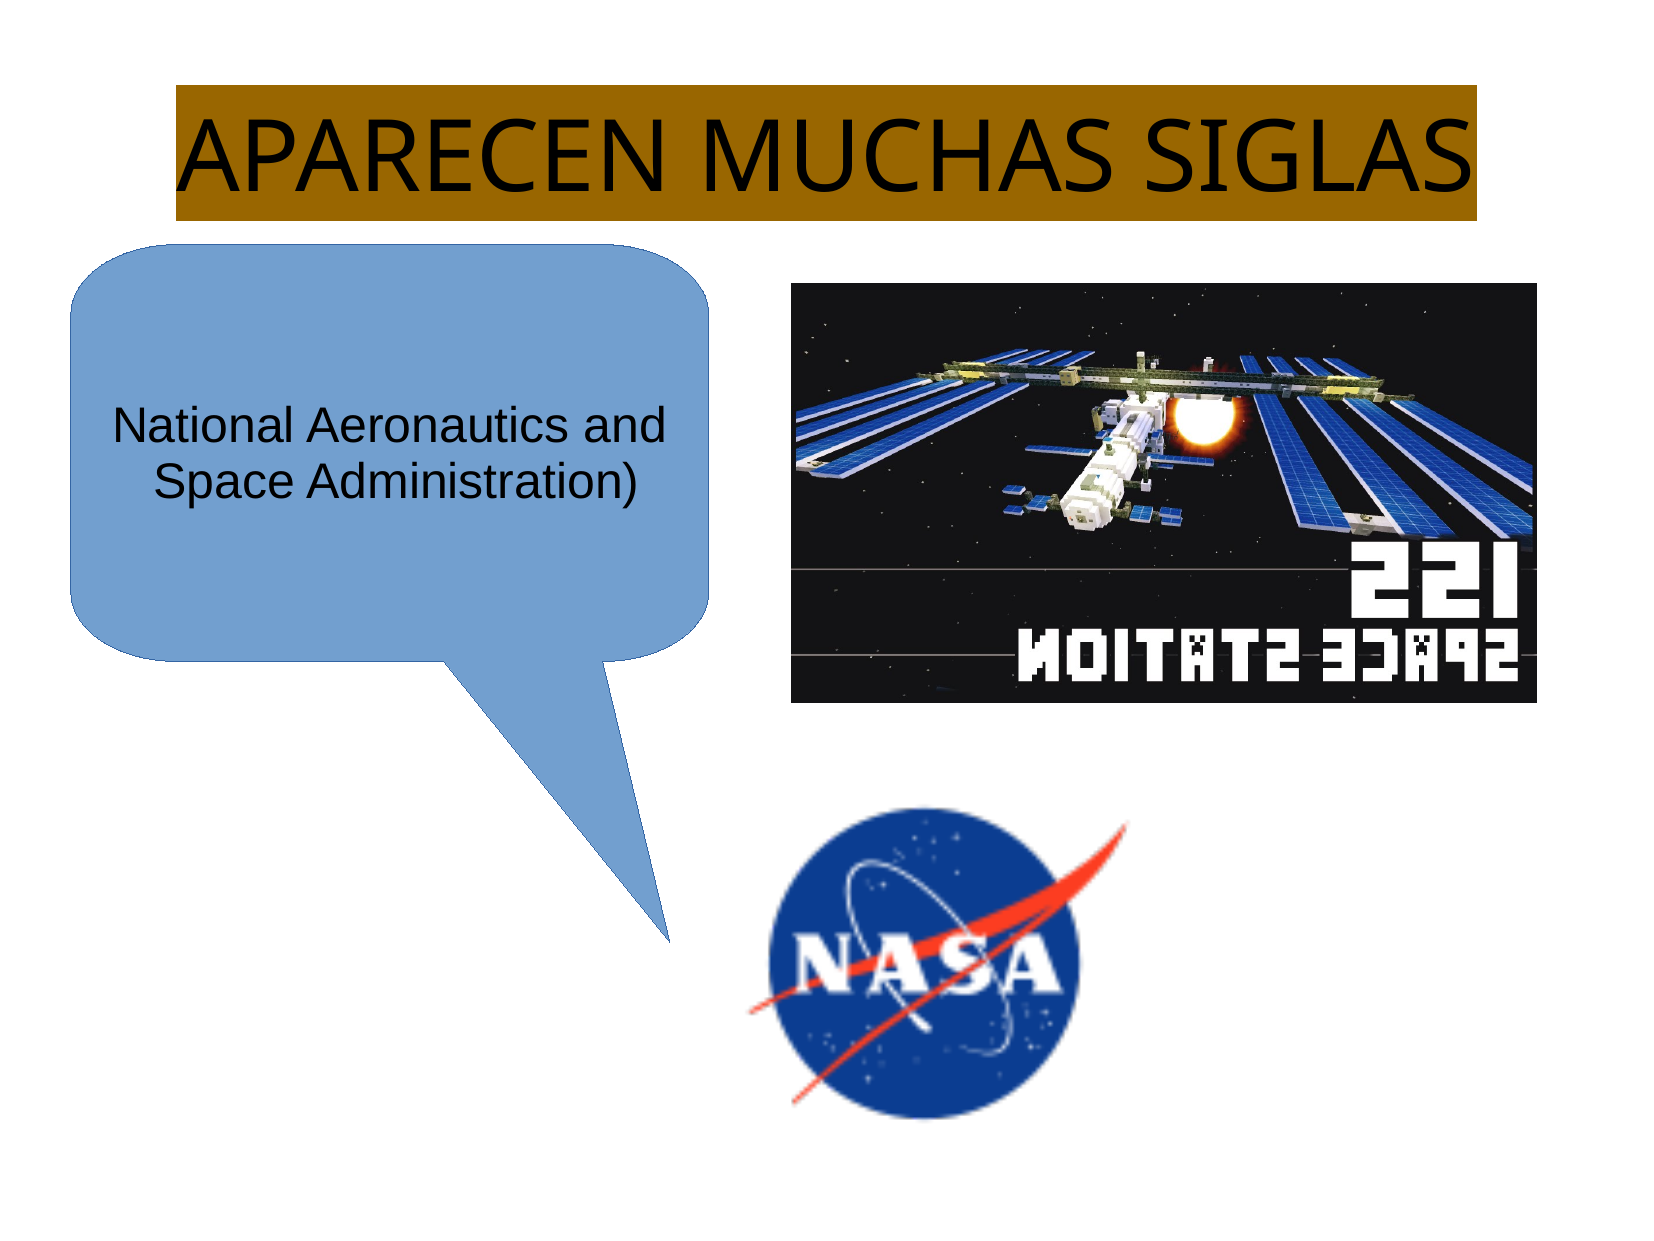

# APARECEN MUCHAS SIGLAS
National Aeronautics and
 Space Administration)